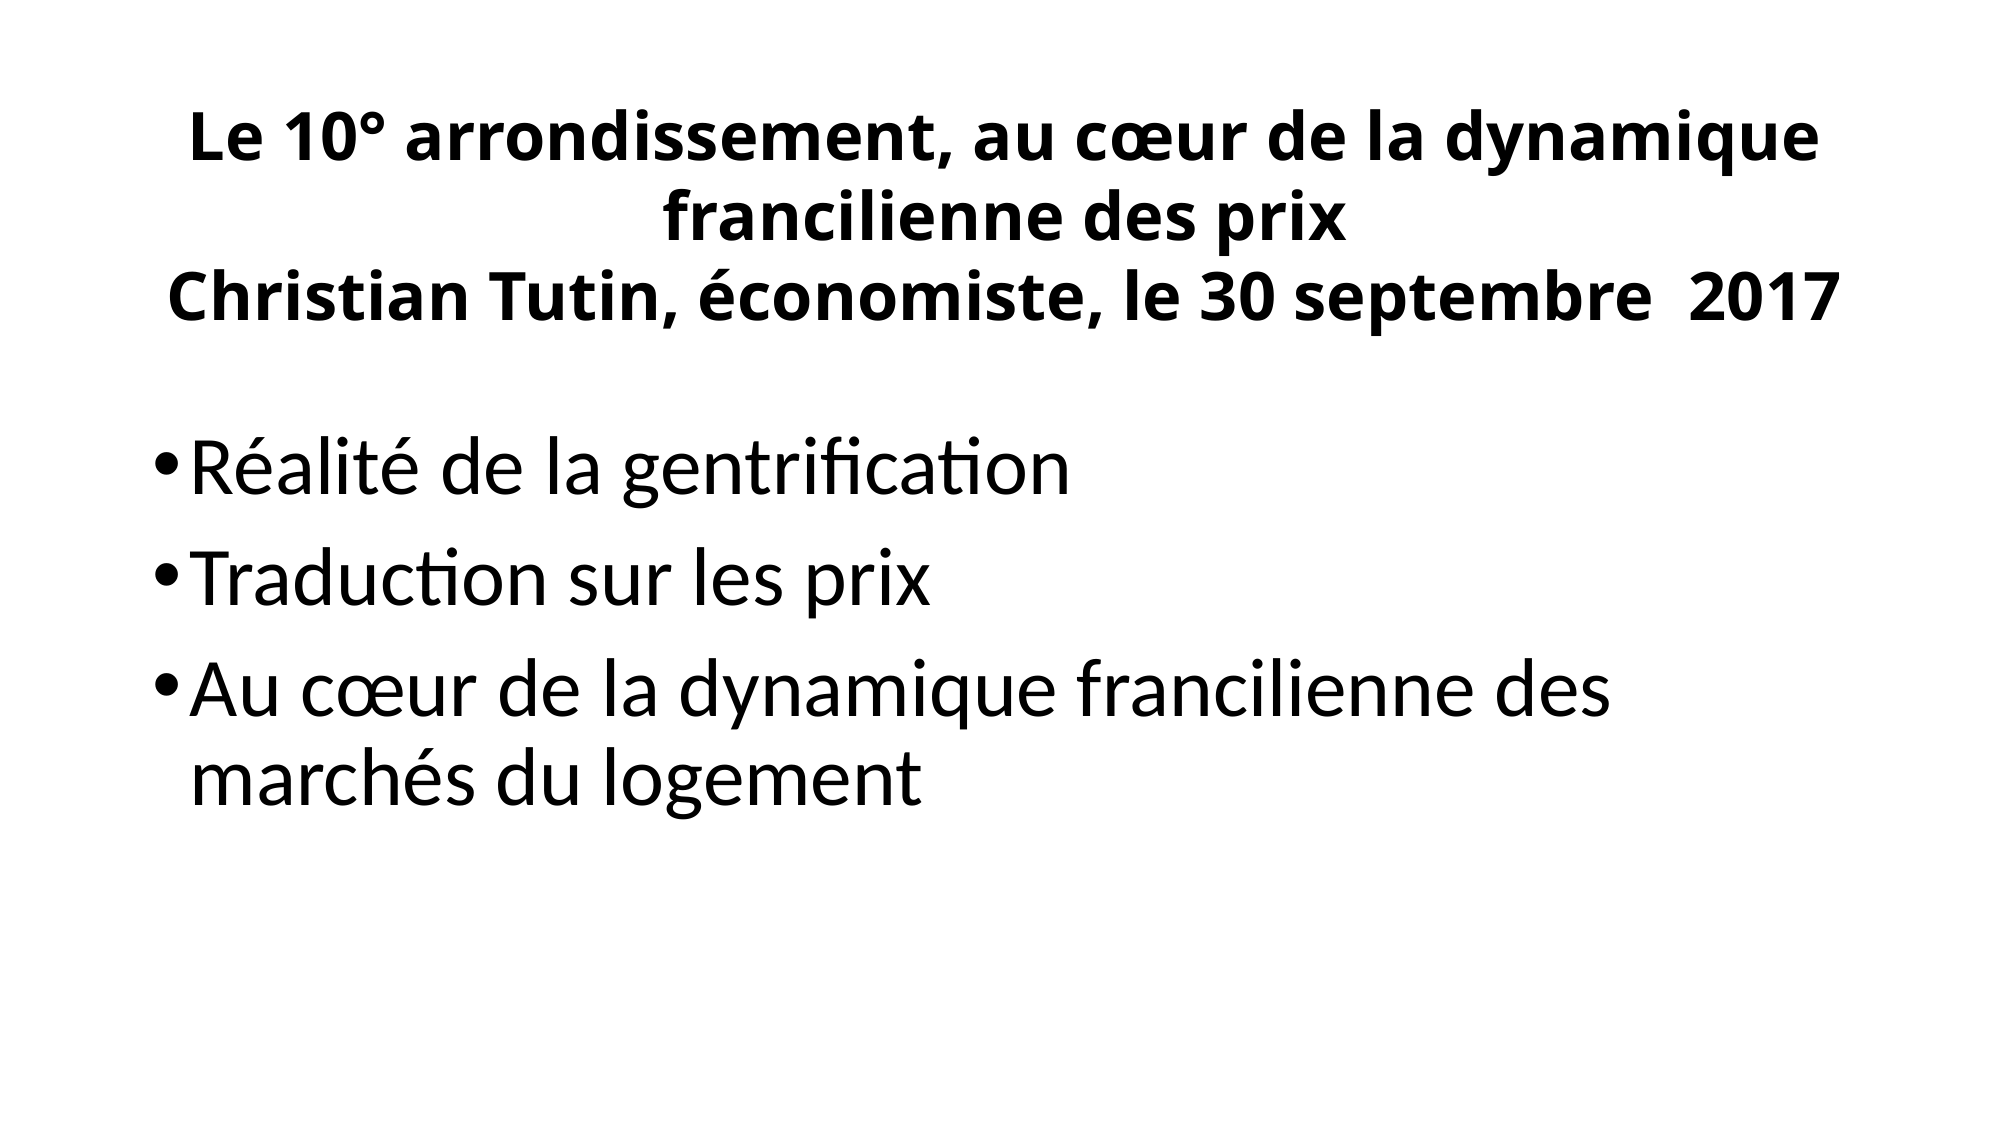

# Le 10° arrondissement, au cœur de la dynamique francilienne des prix Christian Tutin, économiste, le 30 septembre 2017
Réalité de la gentrification
Traduction sur les prix
Au cœur de la dynamique francilienne des marchés du logement